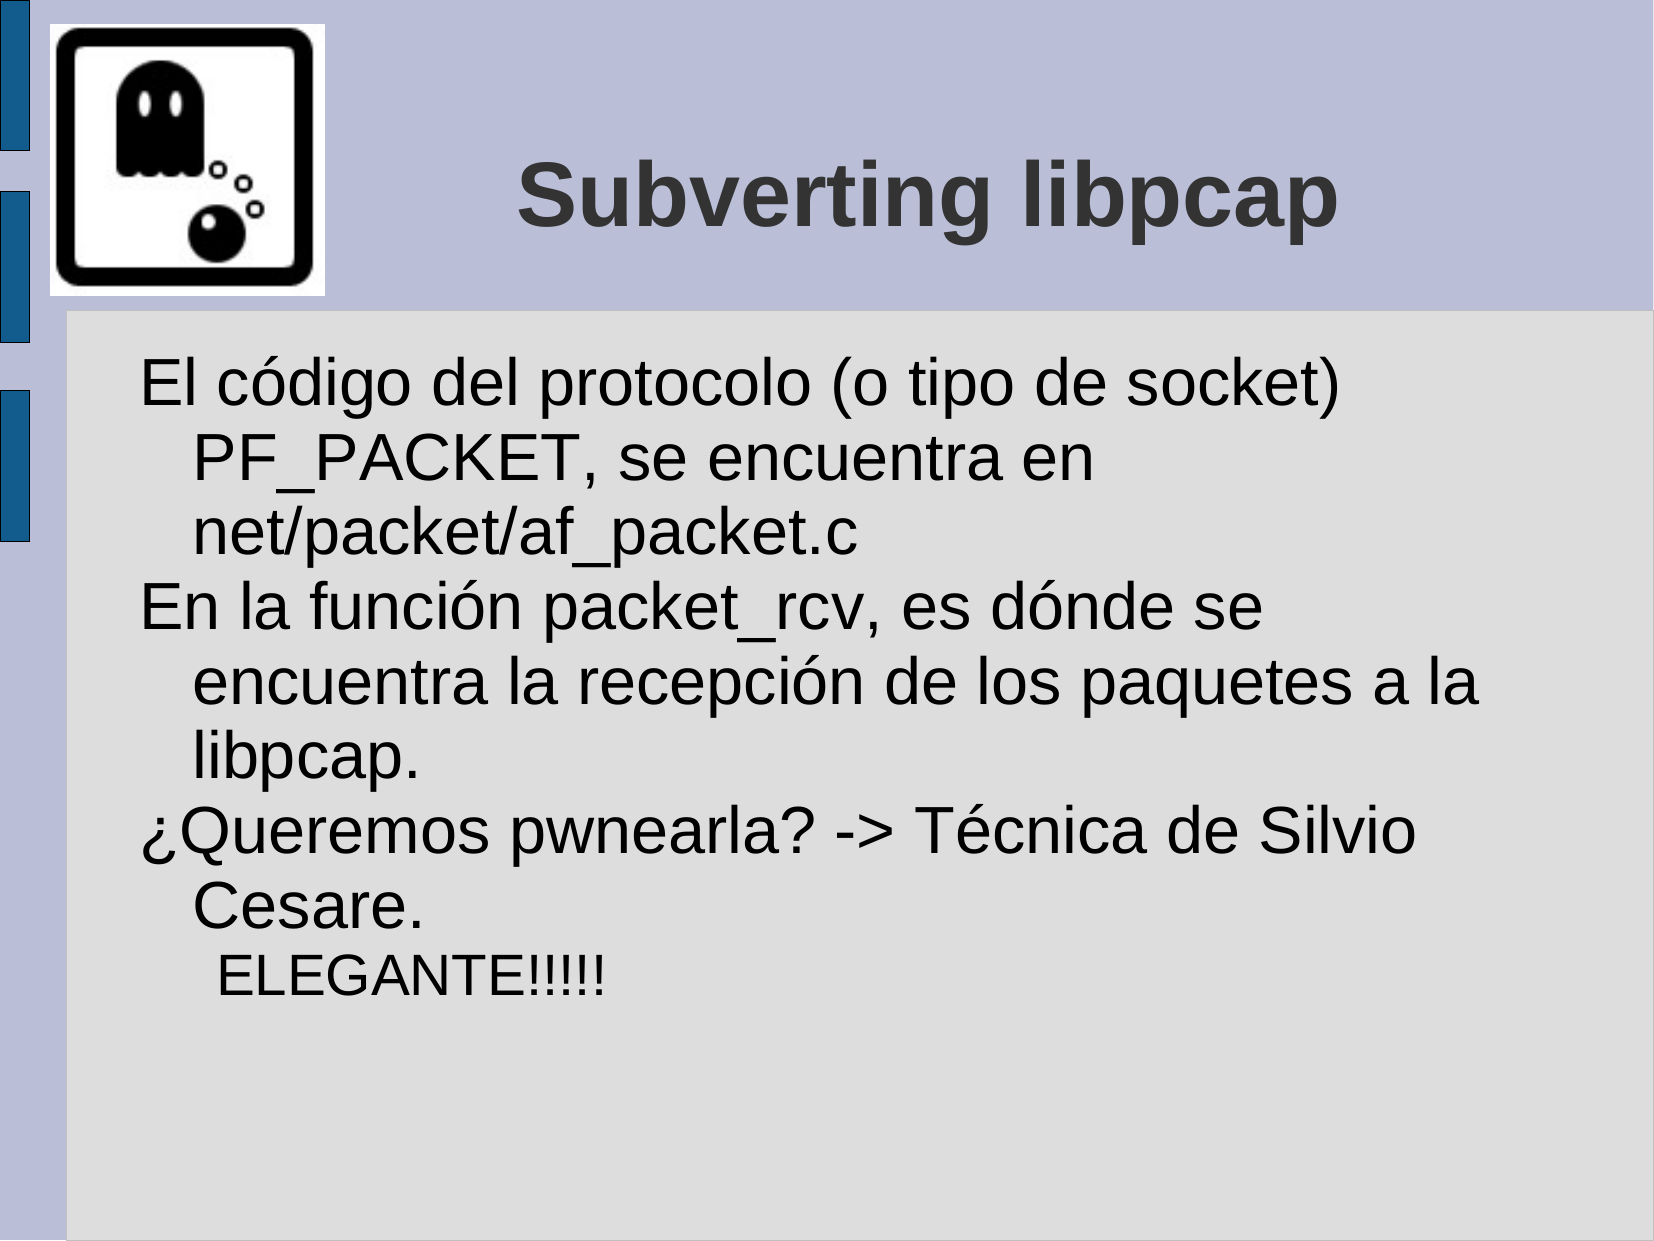

# Subverting libpcap
El código del protocolo (o tipo de socket) PF_PACKET, se encuentra en net/packet/af_packet.c
En la función packet_rcv, es dónde se encuentra la recepción de los paquetes a la libpcap.
¿Queremos pwnearla? -> Técnica de Silvio Cesare.
ELEGANTE!!!!!